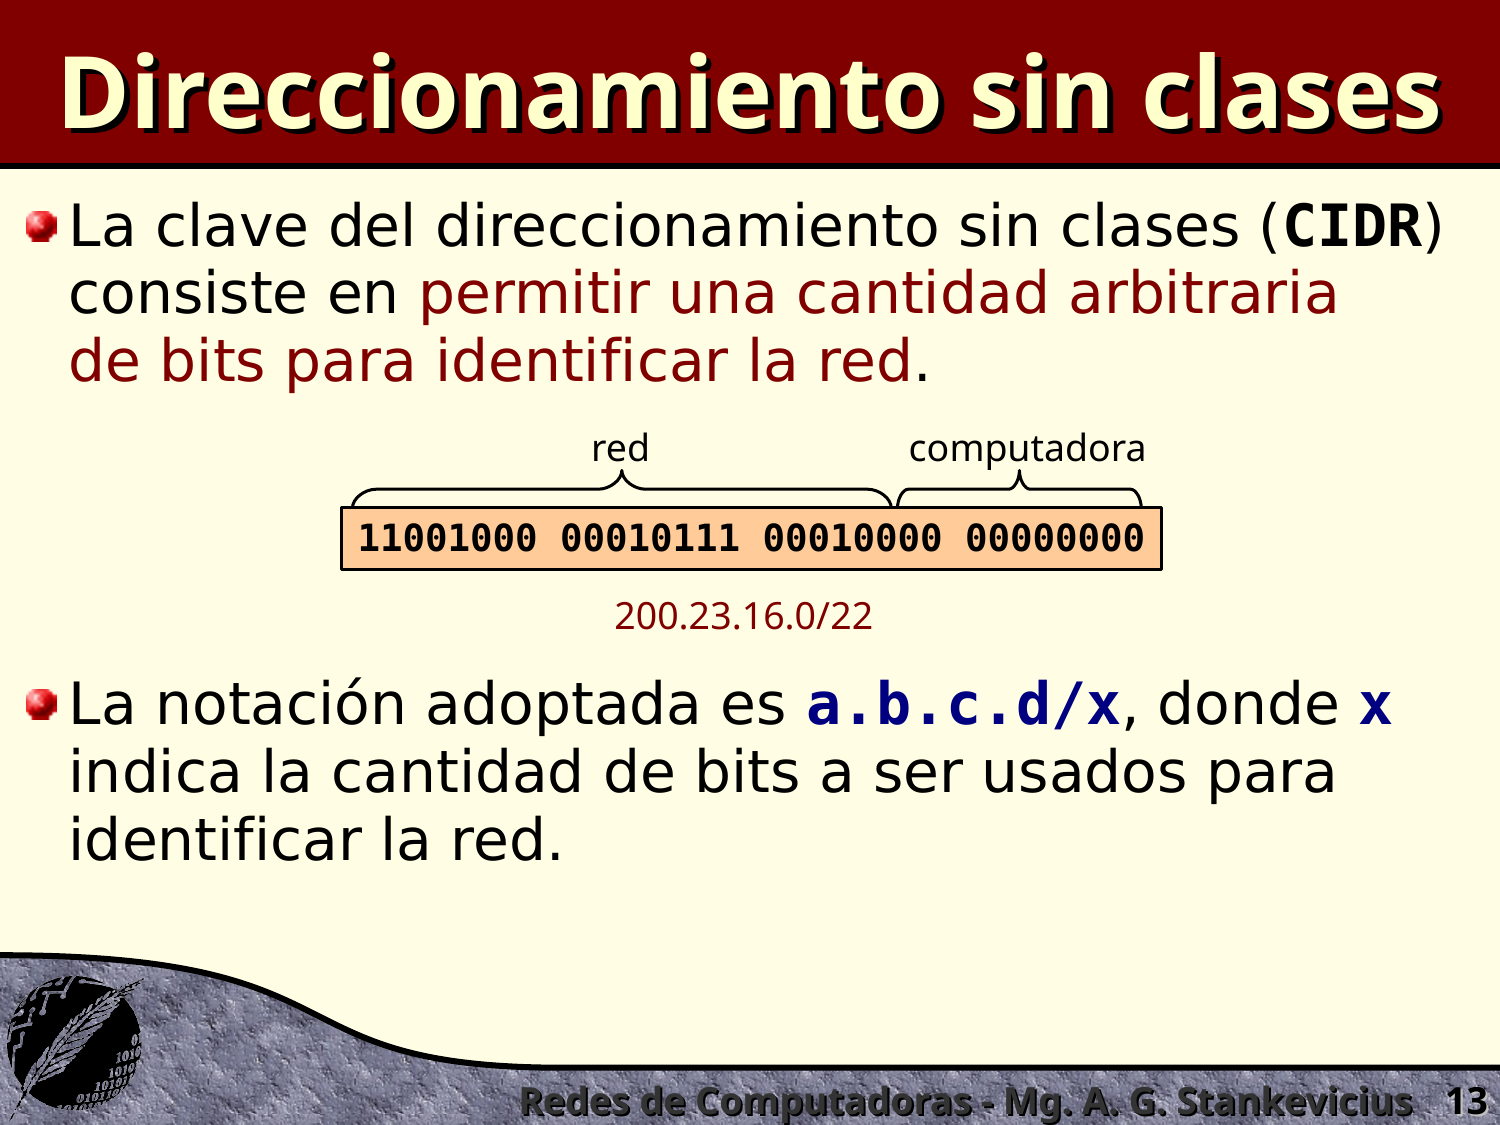

# Direccionamiento sin clases
La clave del direccionamiento sin clases (CIDR) consiste en permitir una cantidad arbitraria
de bits para identificar la red.
La notación adoptada es a.b.c.d/x, donde x indica la cantidad de bits a ser usados para identificar la red.
red
computadora
11001000 00010111 00010000 00000000
200.23.16.0/22
13